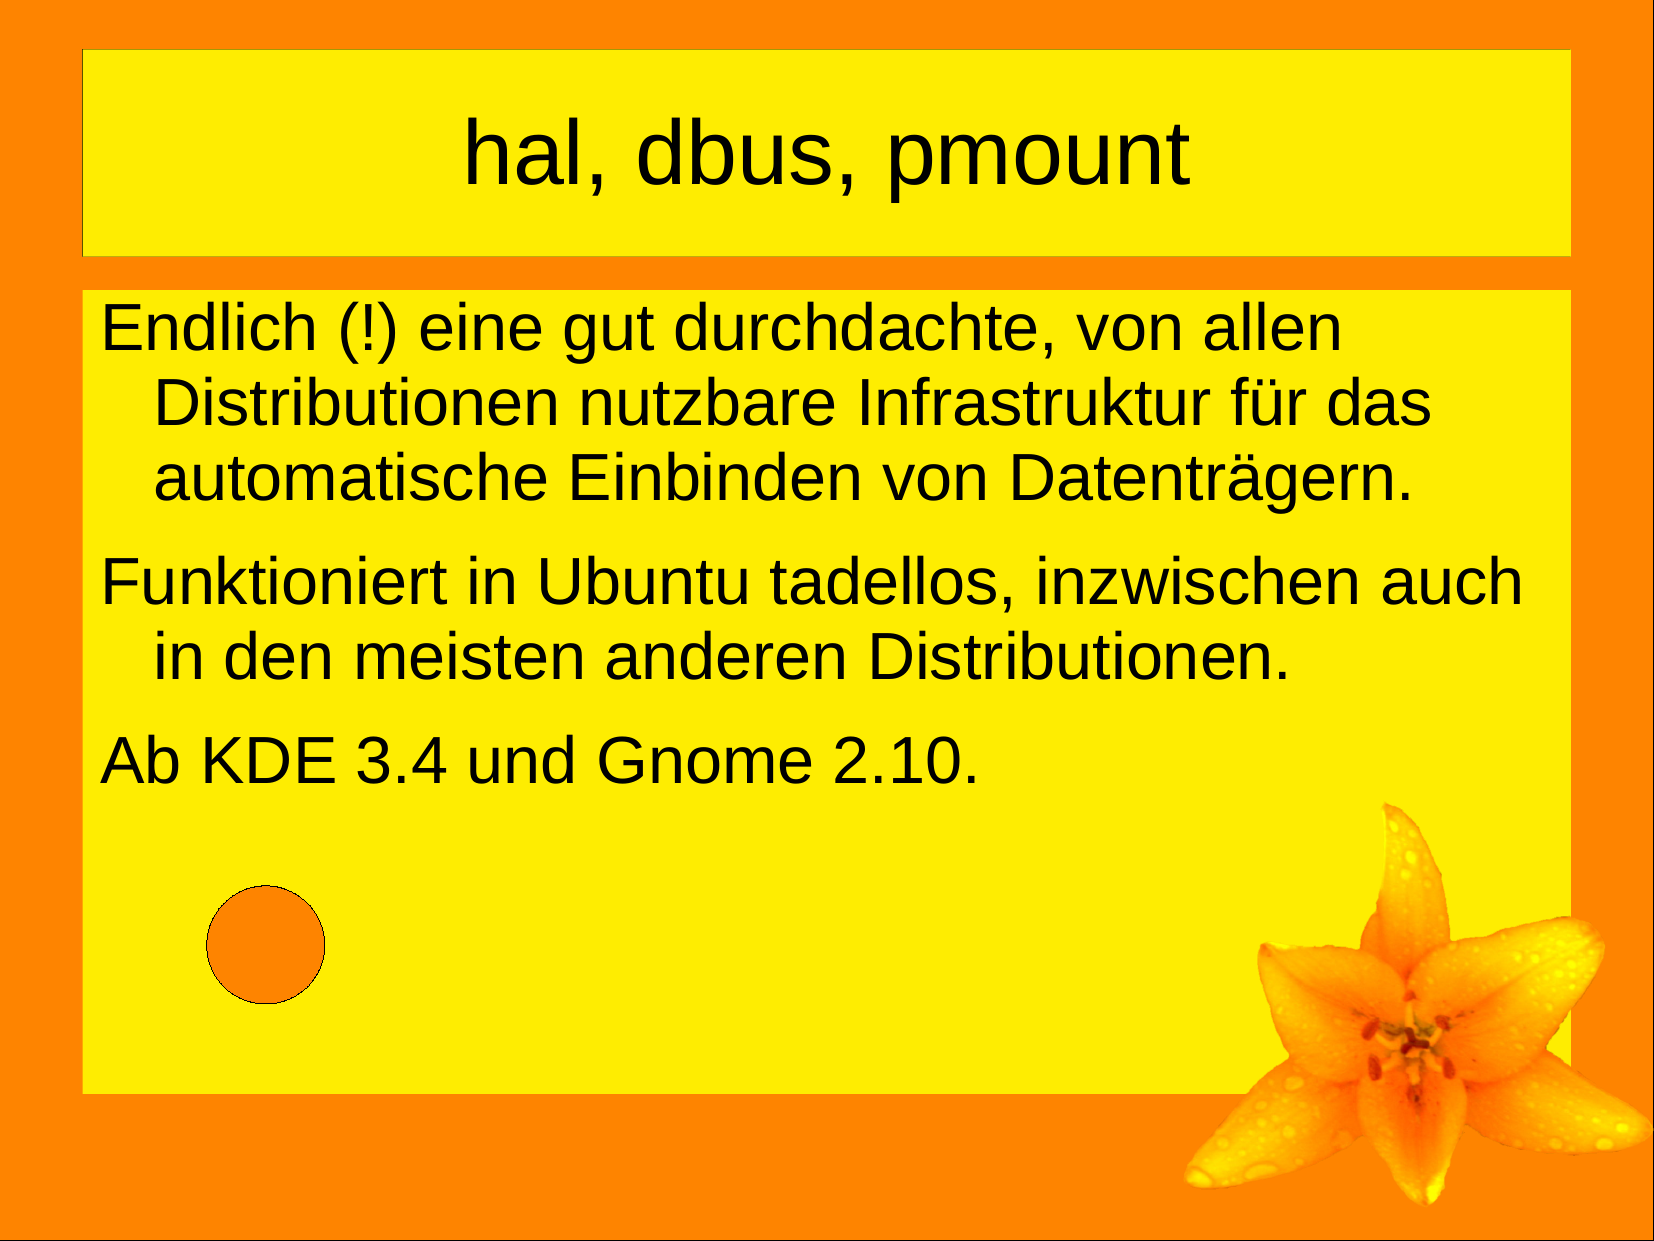

# hal, dbus, pmount
Endlich (!) eine gut durchdachte, von allen Distributionen nutzbare Infrastruktur für das automatische Einbinden von Datenträgern.
Funktioniert in Ubuntu tadellos, inzwischen auch in den meisten anderen Distributionen.
Ab KDE 3.4 und Gnome 2.10.